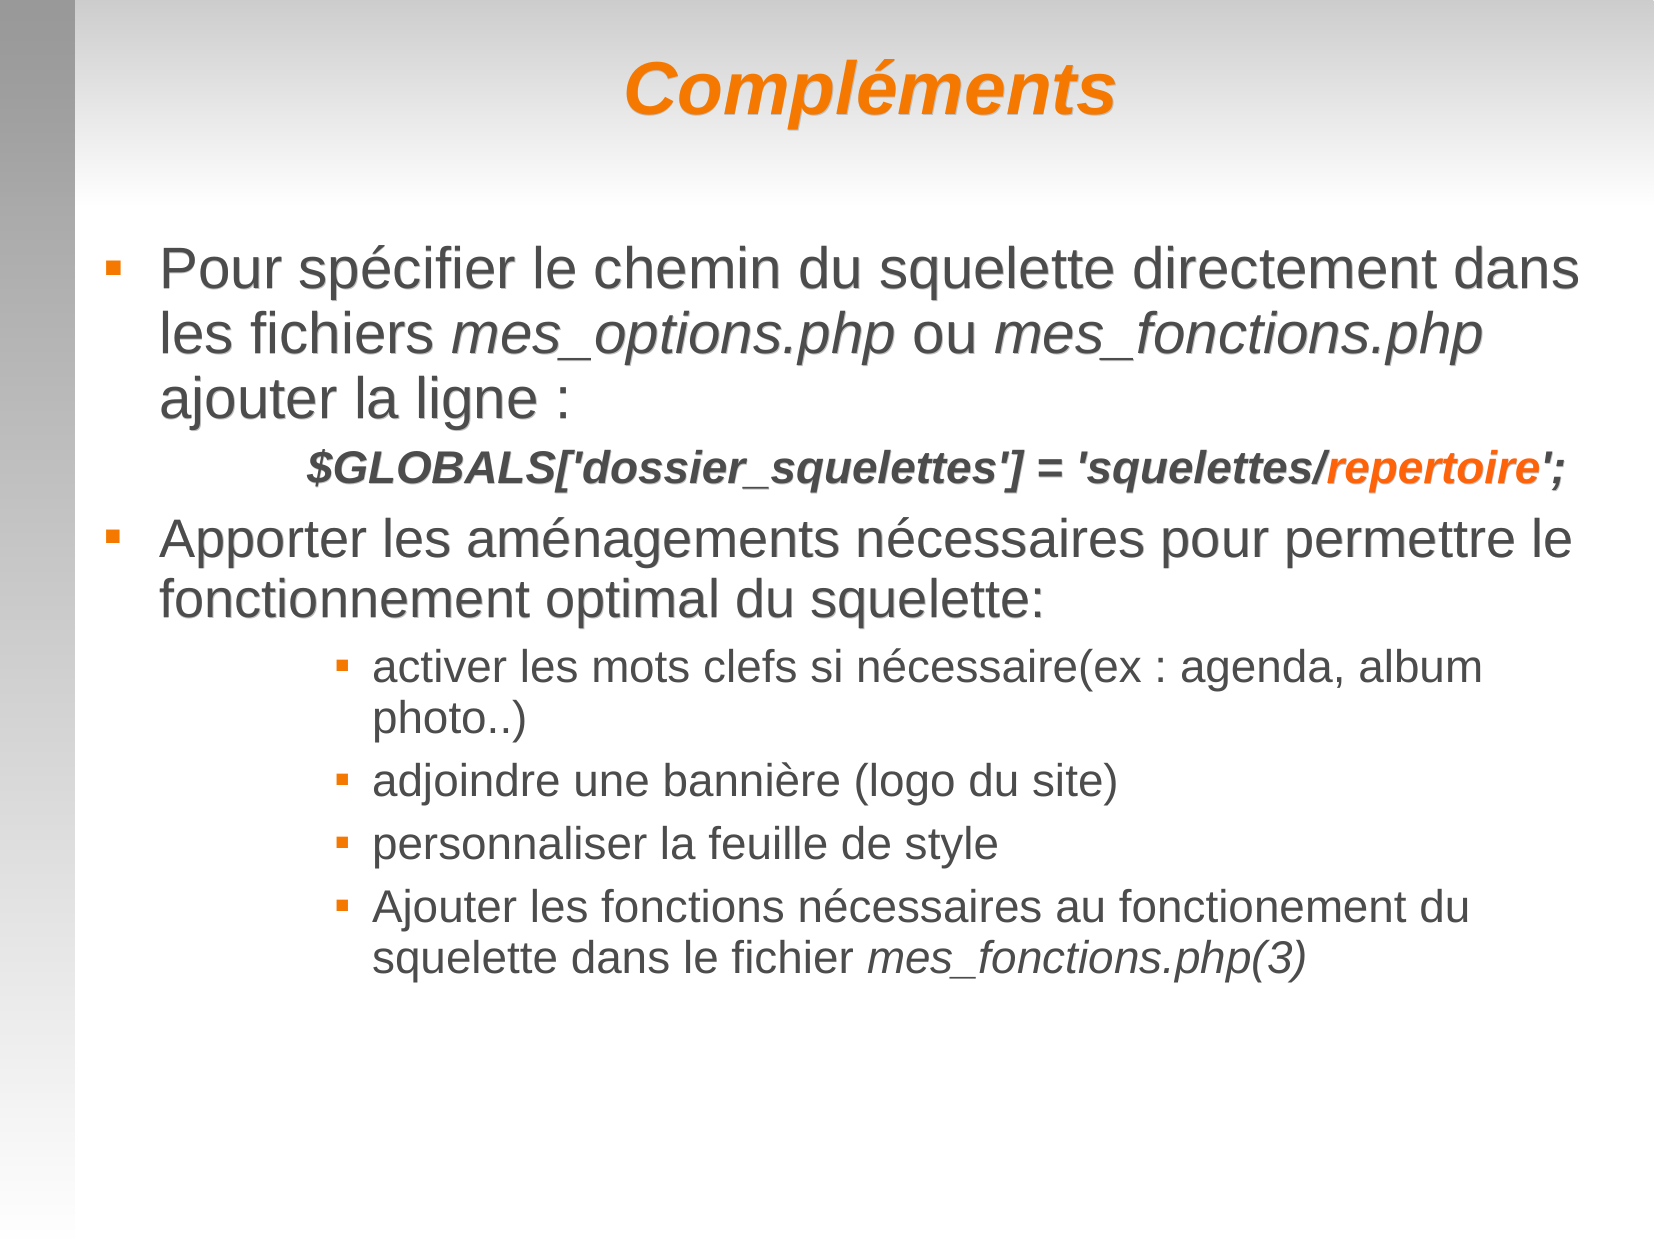

# Compléments
Pour spécifier le chemin du squelette directement dans les fichiers mes_options.php ou mes_fonctions.php ajouter la ligne :
		$GLOBALS['dossier_squelettes'] = 'squelettes/repertoire';
Apporter les aménagements nécessaires pour permettre le fonctionnement optimal du squelette:
activer les mots clefs si nécessaire(ex : agenda, album photo..)
adjoindre une bannière (logo du site)
personnaliser la feuille de style
Ajouter les fonctions nécessaires au fonctionement du squelette dans le fichier mes_fonctions.php(3)